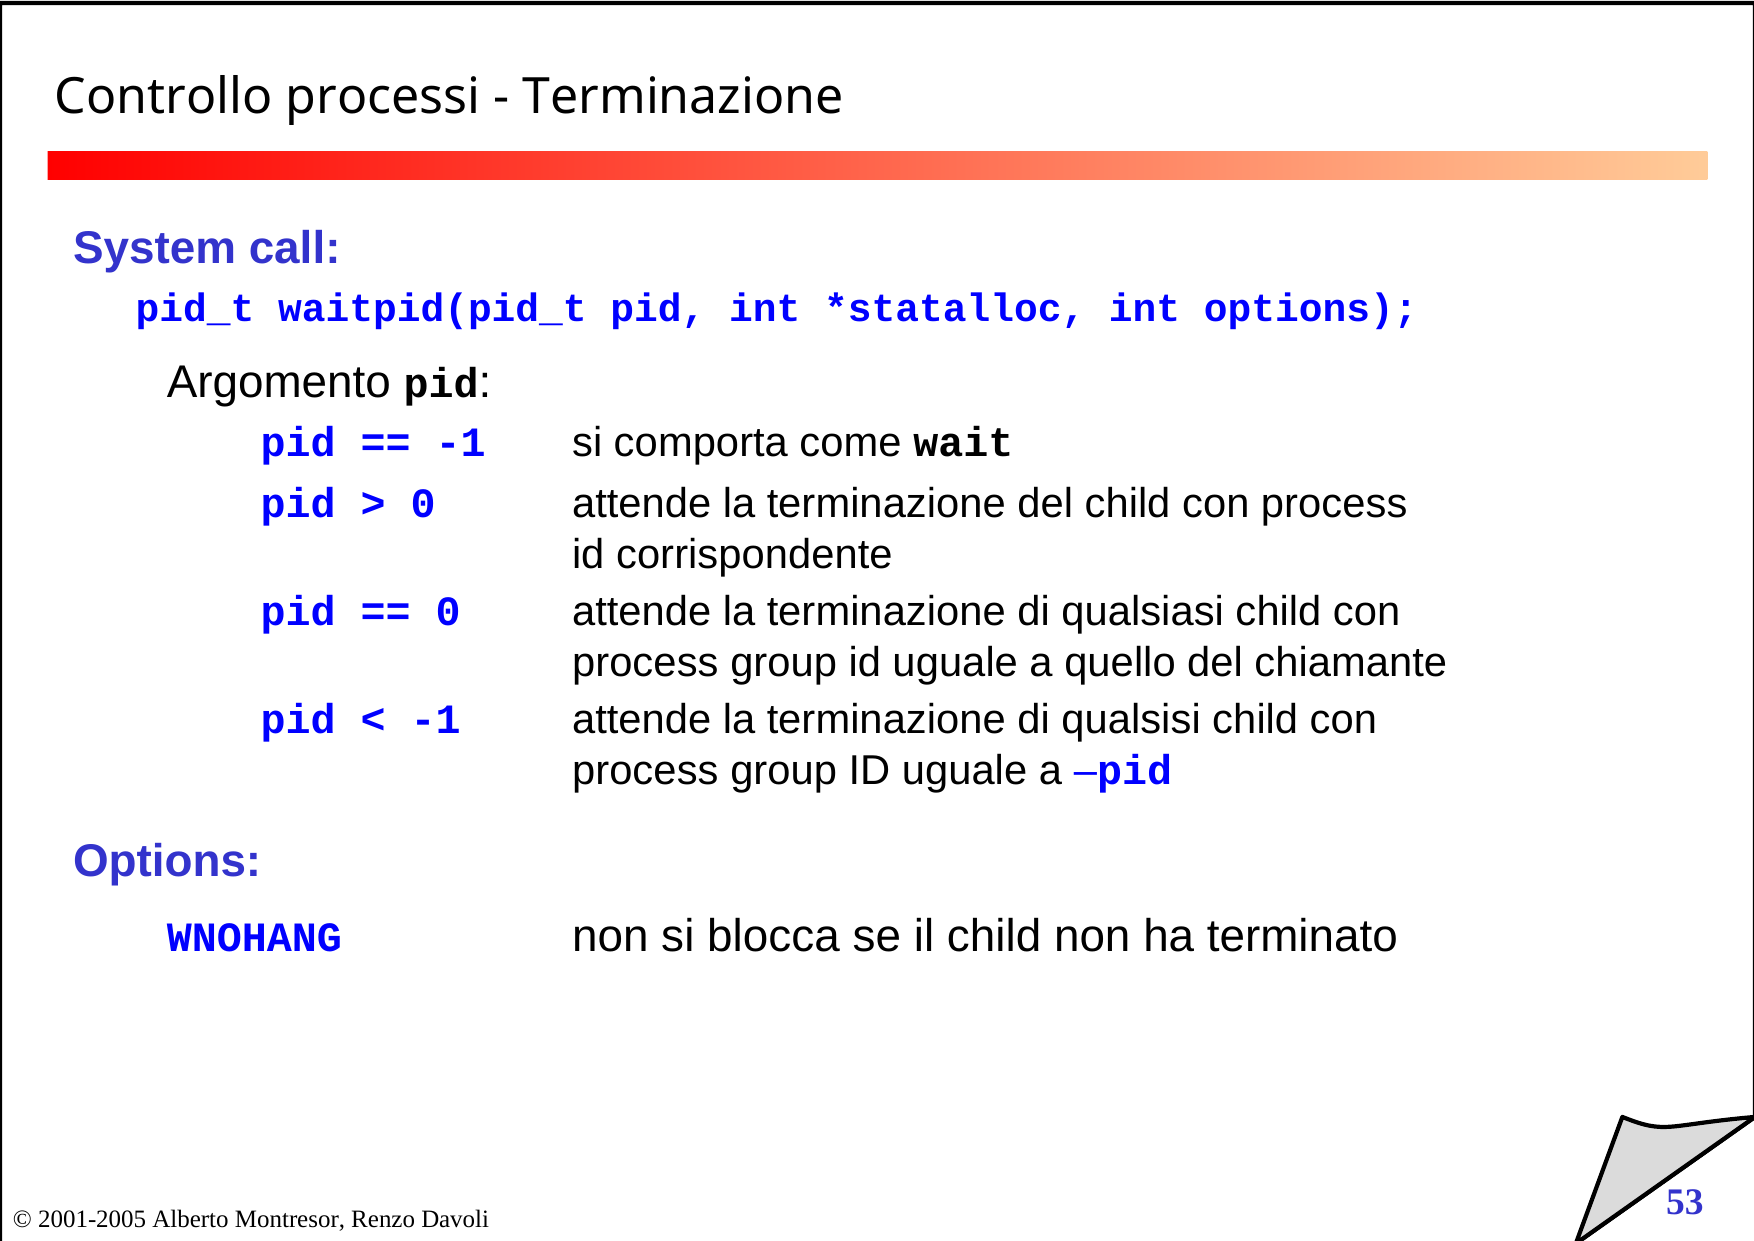

# Controllo processi - Terminazione
System call:
pid_t waitpid(pid_t pid, int *statalloc, int options);
Argomento pid:
pid == -1	si comporta come wait
pid > 0	attende la terminazione del child con process
	id corrispondente
pid == 0	attende la terminazione di qualsiasi child con
	process group id uguale a quello del chiamante
pid < -1	attende la terminazione di qualsisi child con
	process group ID uguale a –pid
Options:
WNOHANG	non si blocca se il child non ha terminato